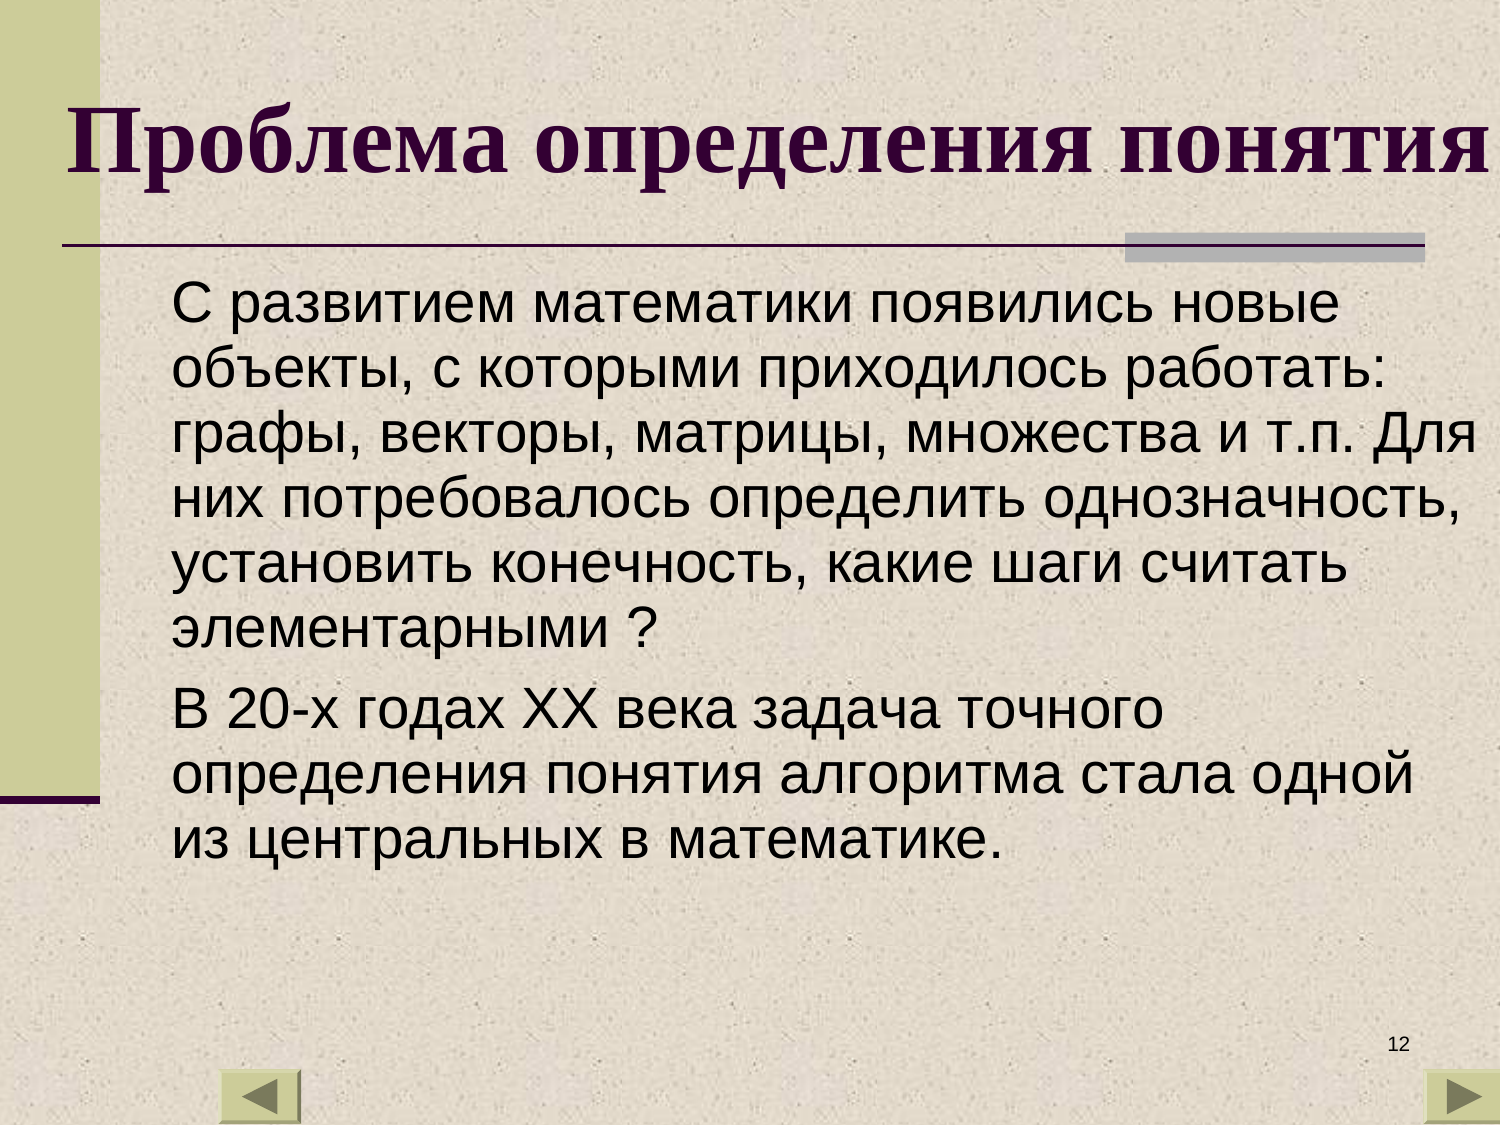

# Проблема определения понятия
	С развитием математики появились новые объекты, с которыми приходилось работать: графы, векторы, матрицы, множества и т.п. Для них потребовалось определить однозначность, установить конечность, какие шаги считать элементарными ?
	В 20-х годах ХХ века задача точного определения понятия алгоритма стала одной из центральных в математике.
12